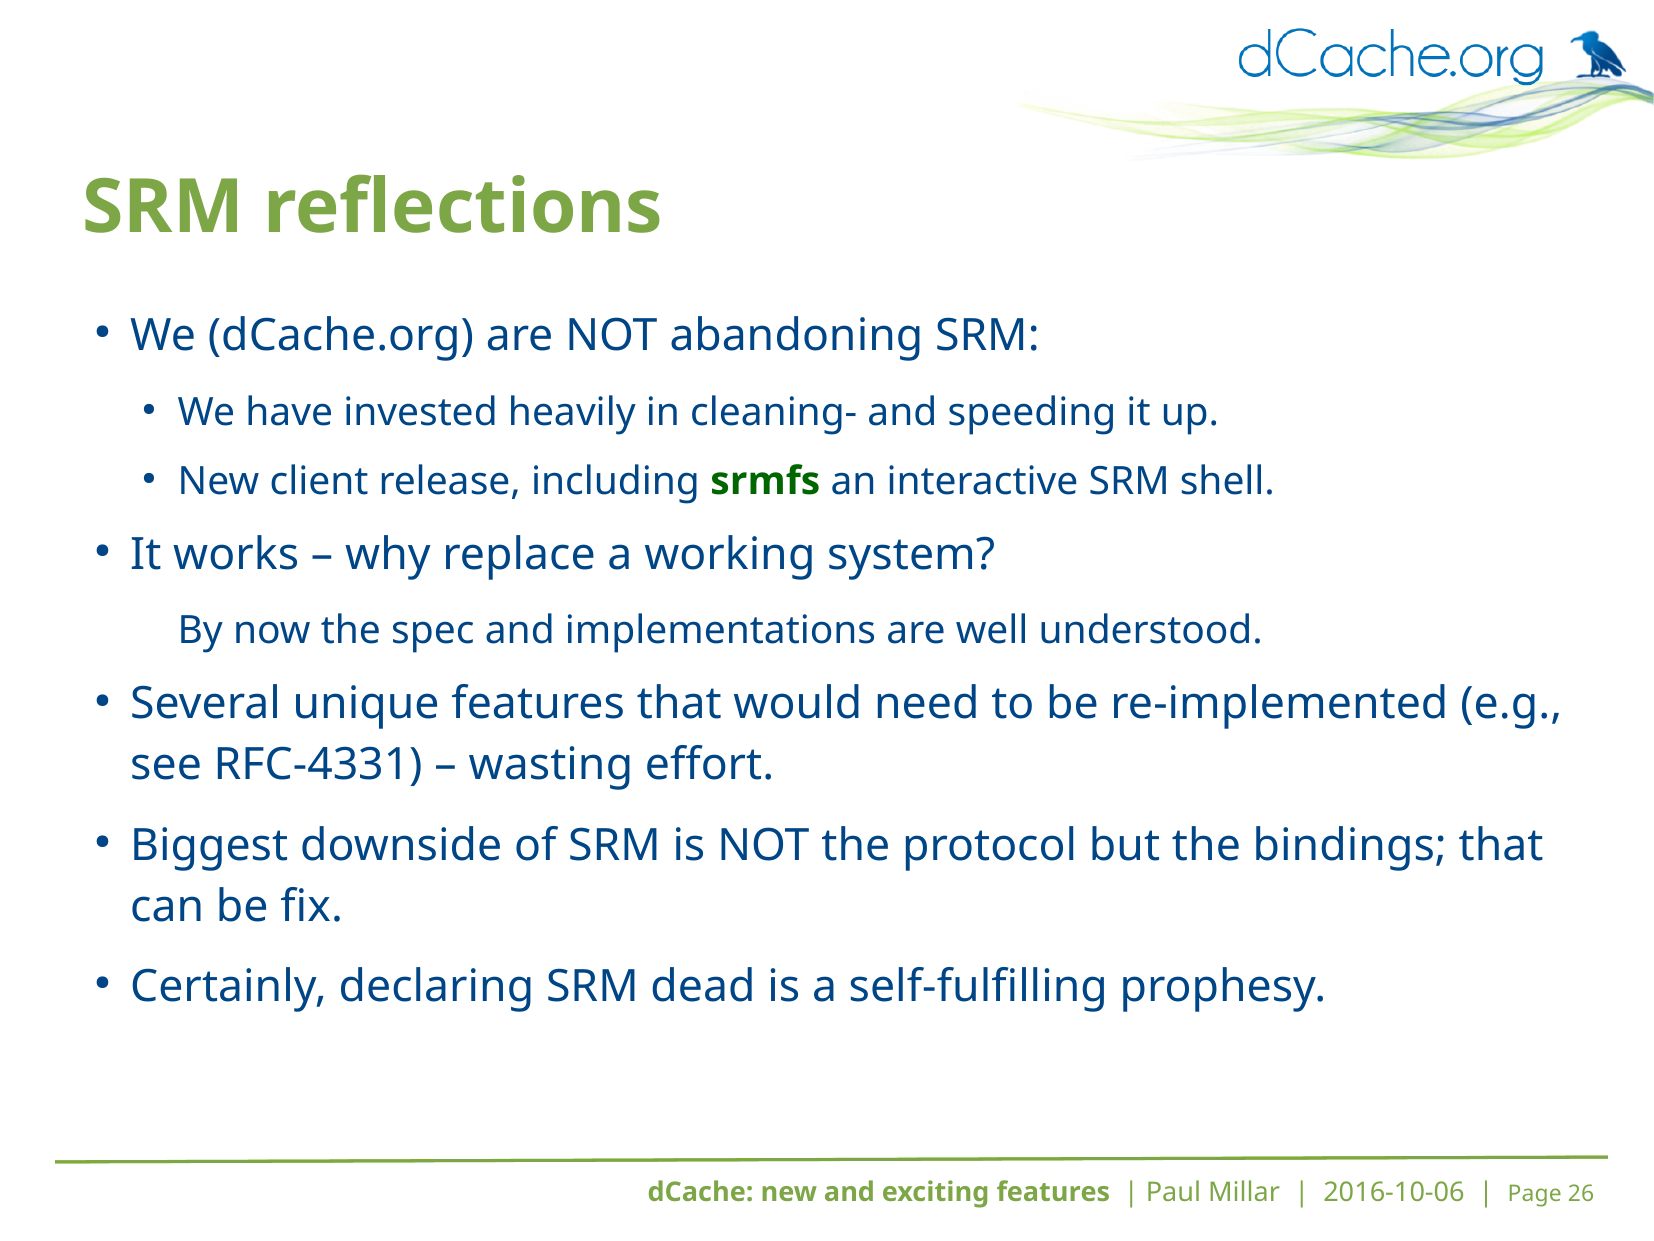

# SRM reflections
We (dCache.org) are NOT abandoning SRM:
We have invested heavily in cleaning- and speeding it up.
New client release, including srmfs an interactive SRM shell.
It works – why replace a working system?
By now the spec and implementations are well understood.
Several unique features that would need to be re-implemented (e.g., see RFC-4331) – wasting effort.
Biggest downside of SRM is NOT the protocol but the bindings; that can be fix.
Certainly, declaring SRM dead is a self-fulfilling prophesy.
26